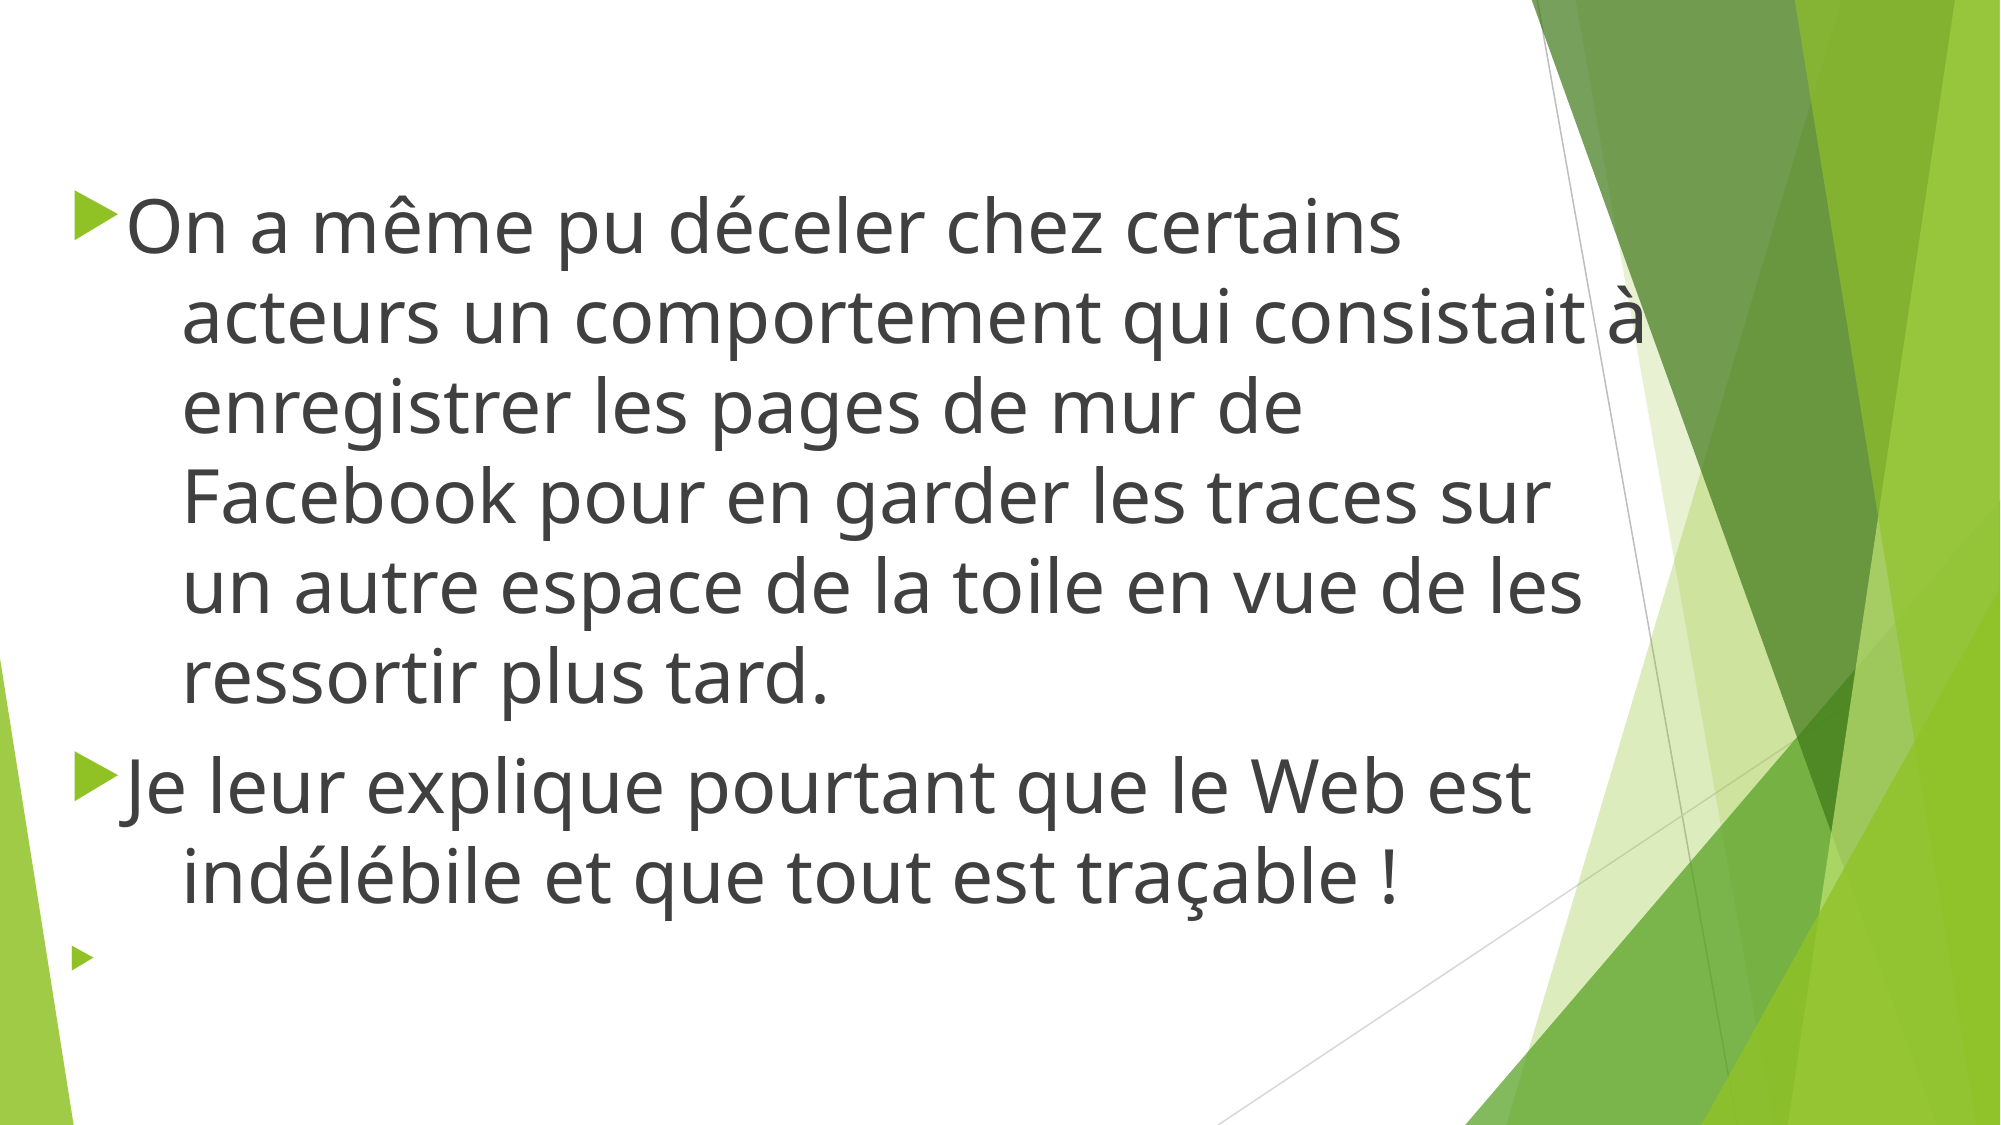

# On a même pu déceler chez certains acteurs un comportement qui consistait à enregistrer les pages de mur de Facebook pour en garder les traces sur un autre espace de la toile en vue de les ressortir plus tard.
Je leur explique pourtant que le Web est indélébile et que tout est traçable !